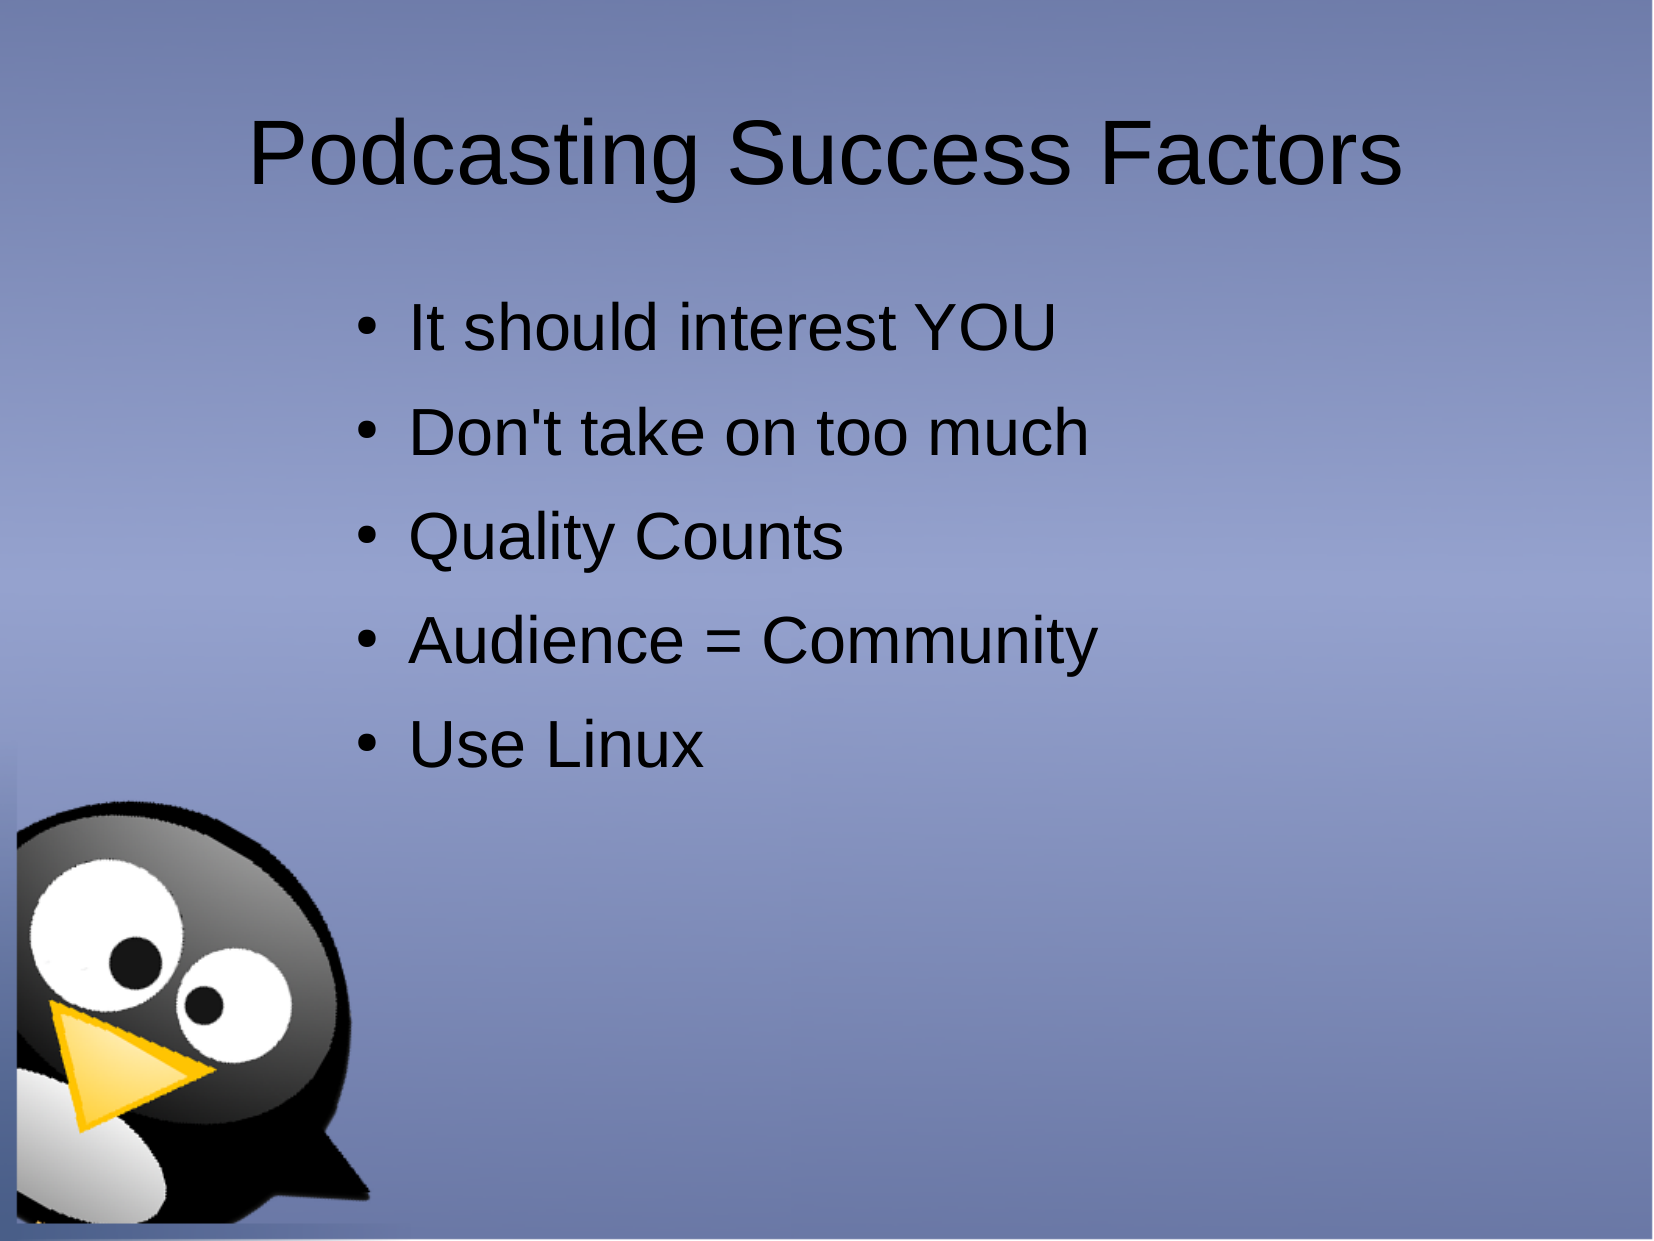

# Podcasting Success Factors
It should interest YOU
Don't take on too much
Quality Counts
Audience = Community
Use Linux